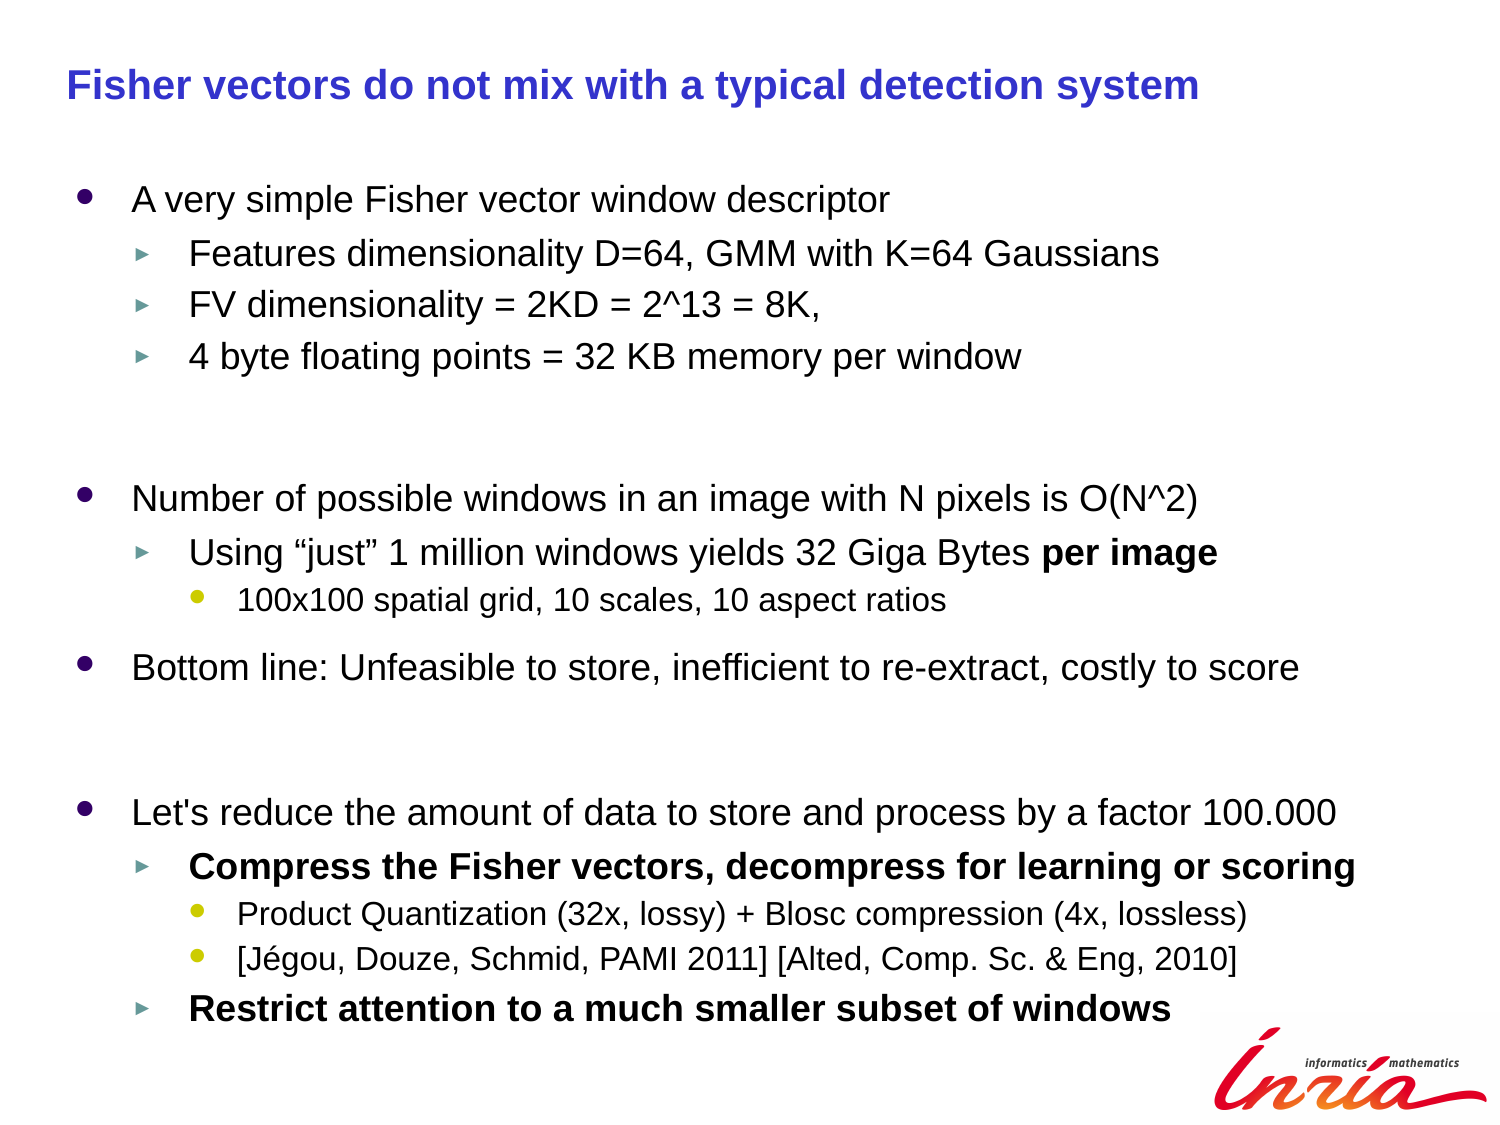

# Fisher vectors do not mix with a typical detection system
A very simple Fisher vector window descriptor
Features dimensionality D=64, GMM with K=64 Gaussians
FV dimensionality = 2KD = 2^13 = 8K,
4 byte floating points = 32 KB memory per window
Number of possible windows in an image with N pixels is O(N^2)
Using “just” 1 million windows yields 32 Giga Bytes per image
100x100 spatial grid, 10 scales, 10 aspect ratios
Bottom line: Unfeasible to store, inefficient to re-extract, costly to score
Let's reduce the amount of data to store and process by a factor 100.000
Compress the Fisher vectors, decompress for learning or scoring
Product Quantization (32x, lossy) + Blosc compression (4x, lossless)
[Jégou, Douze, Schmid, PAMI 2011] [Alted, Comp. Sc. & Eng, 2010]
Restrict attention to a much smaller subset of windows